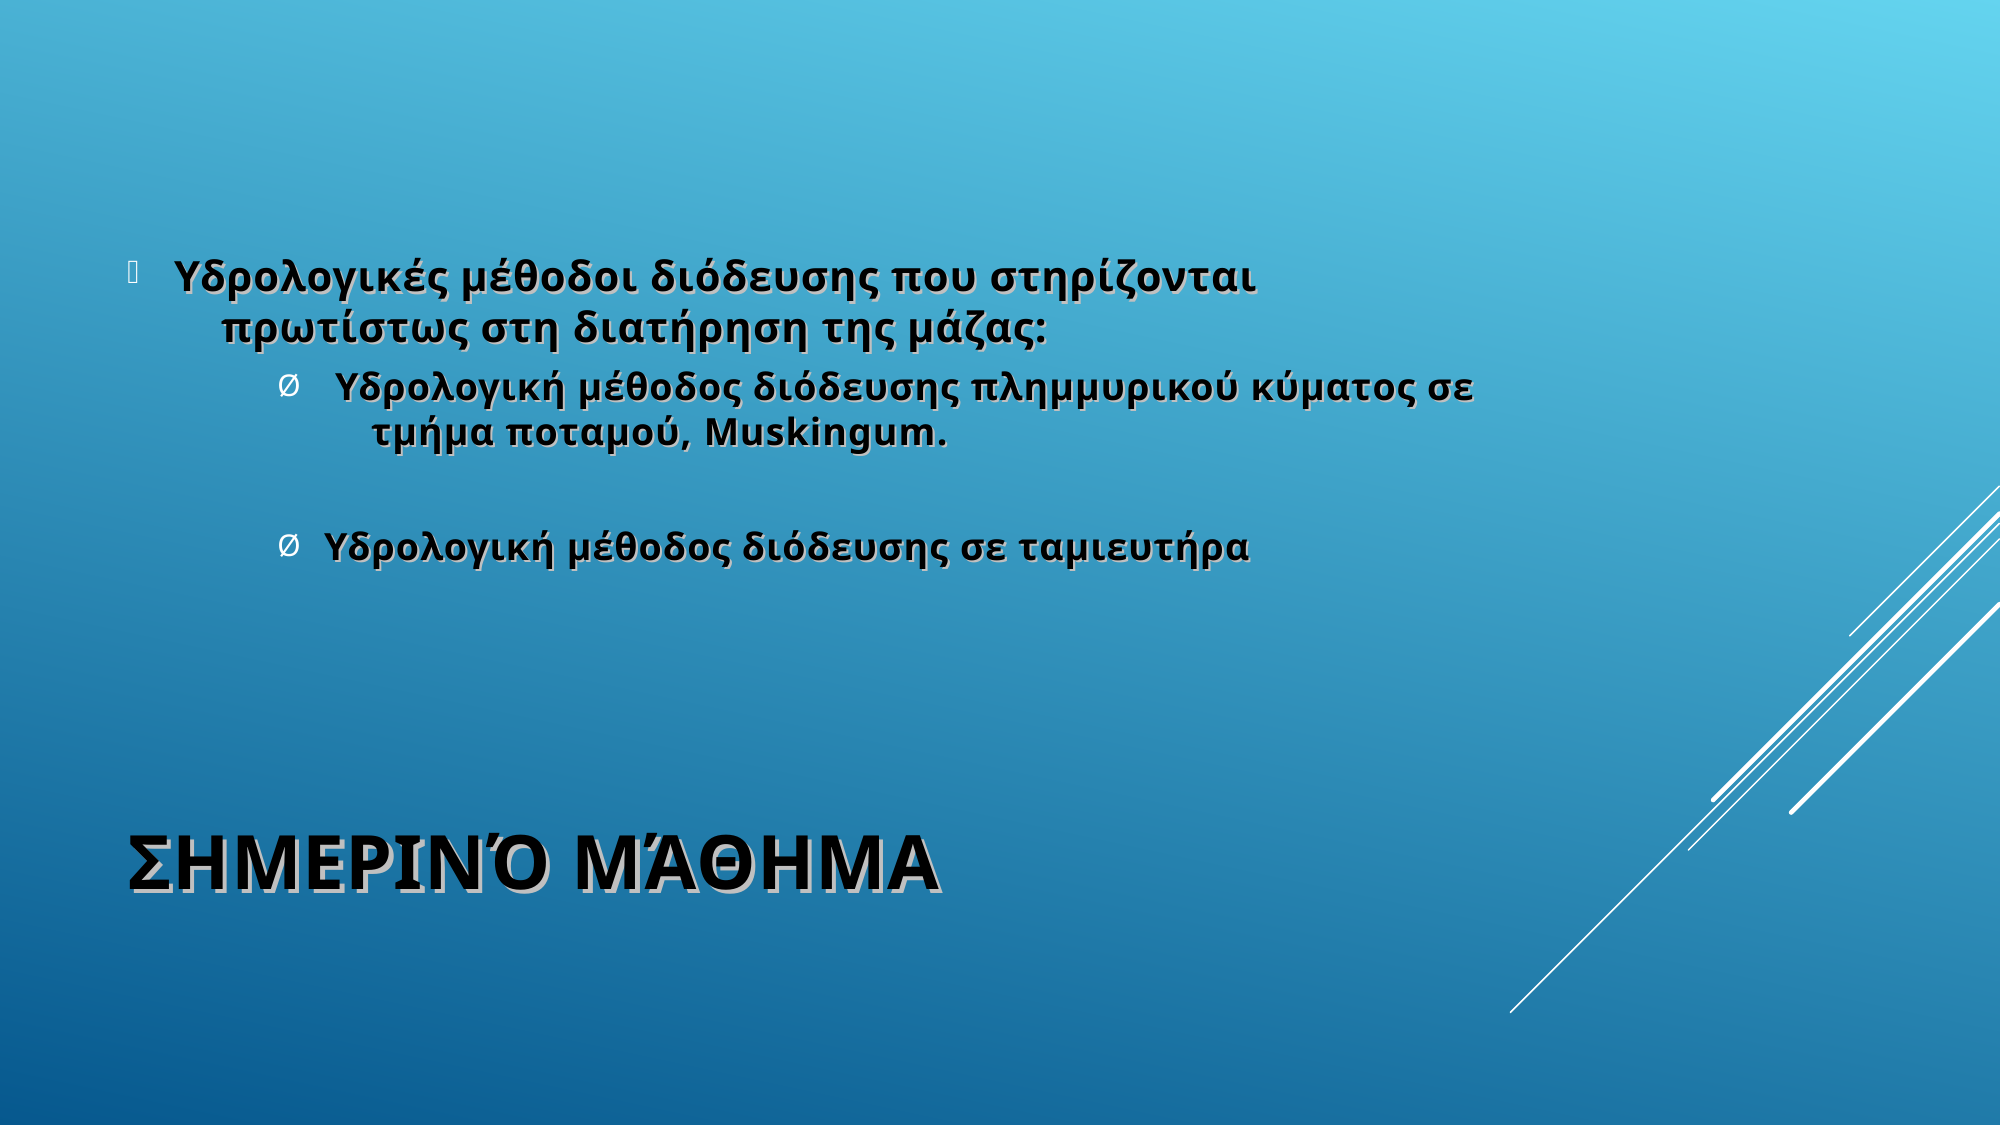

Υδρολογικές μέθοδοι διόδευσης που στηρίζονται πρωτίστως στη διατήρηση της μάζας:
 Υδρολογική μέθοδος διόδευσης πλημμυρικού κύματος σε τμήμα ποταμού, Muskingum.
Υδρολογική μέθοδος διόδευσης σε ταμιευτήρα
# Σημερινό μάθημα